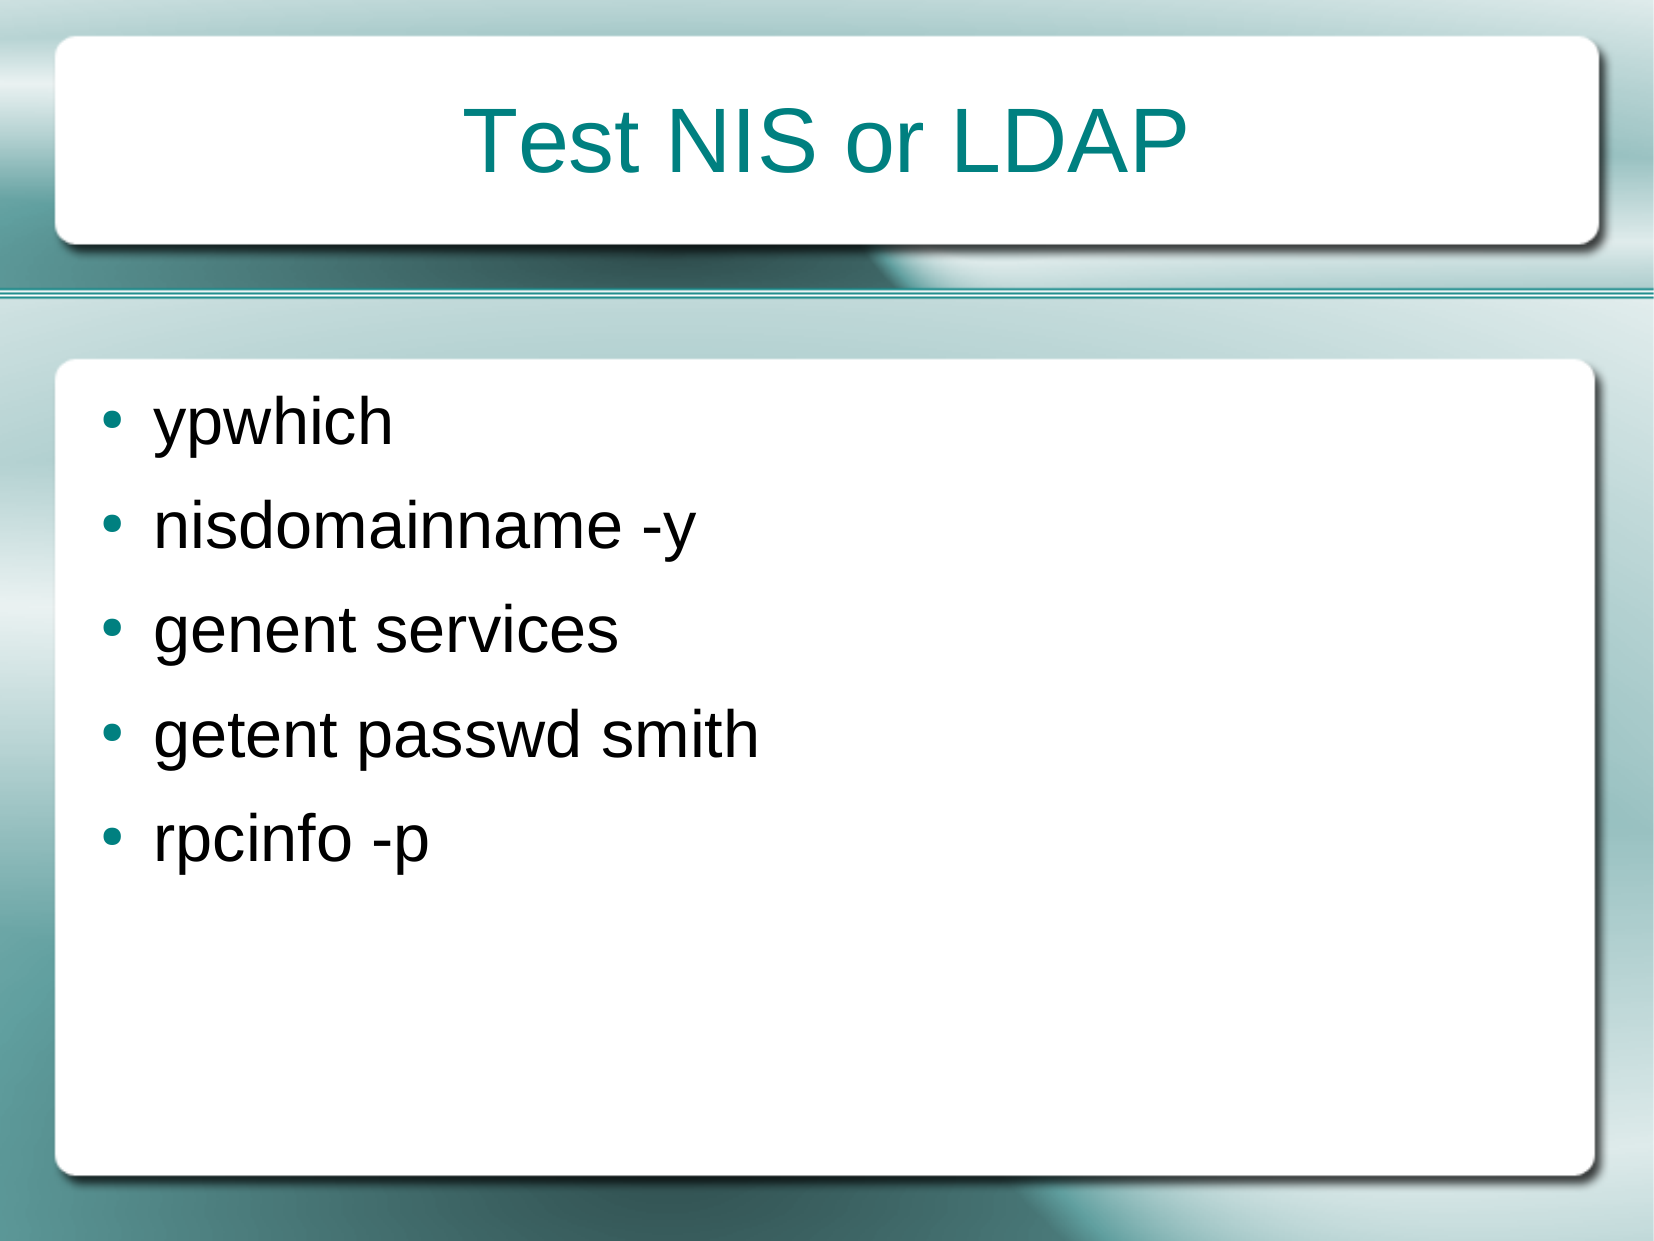

# Test NIS or LDAP
ypwhich
nisdomainname -y
genent services
getent passwd smith
rpcinfo -p